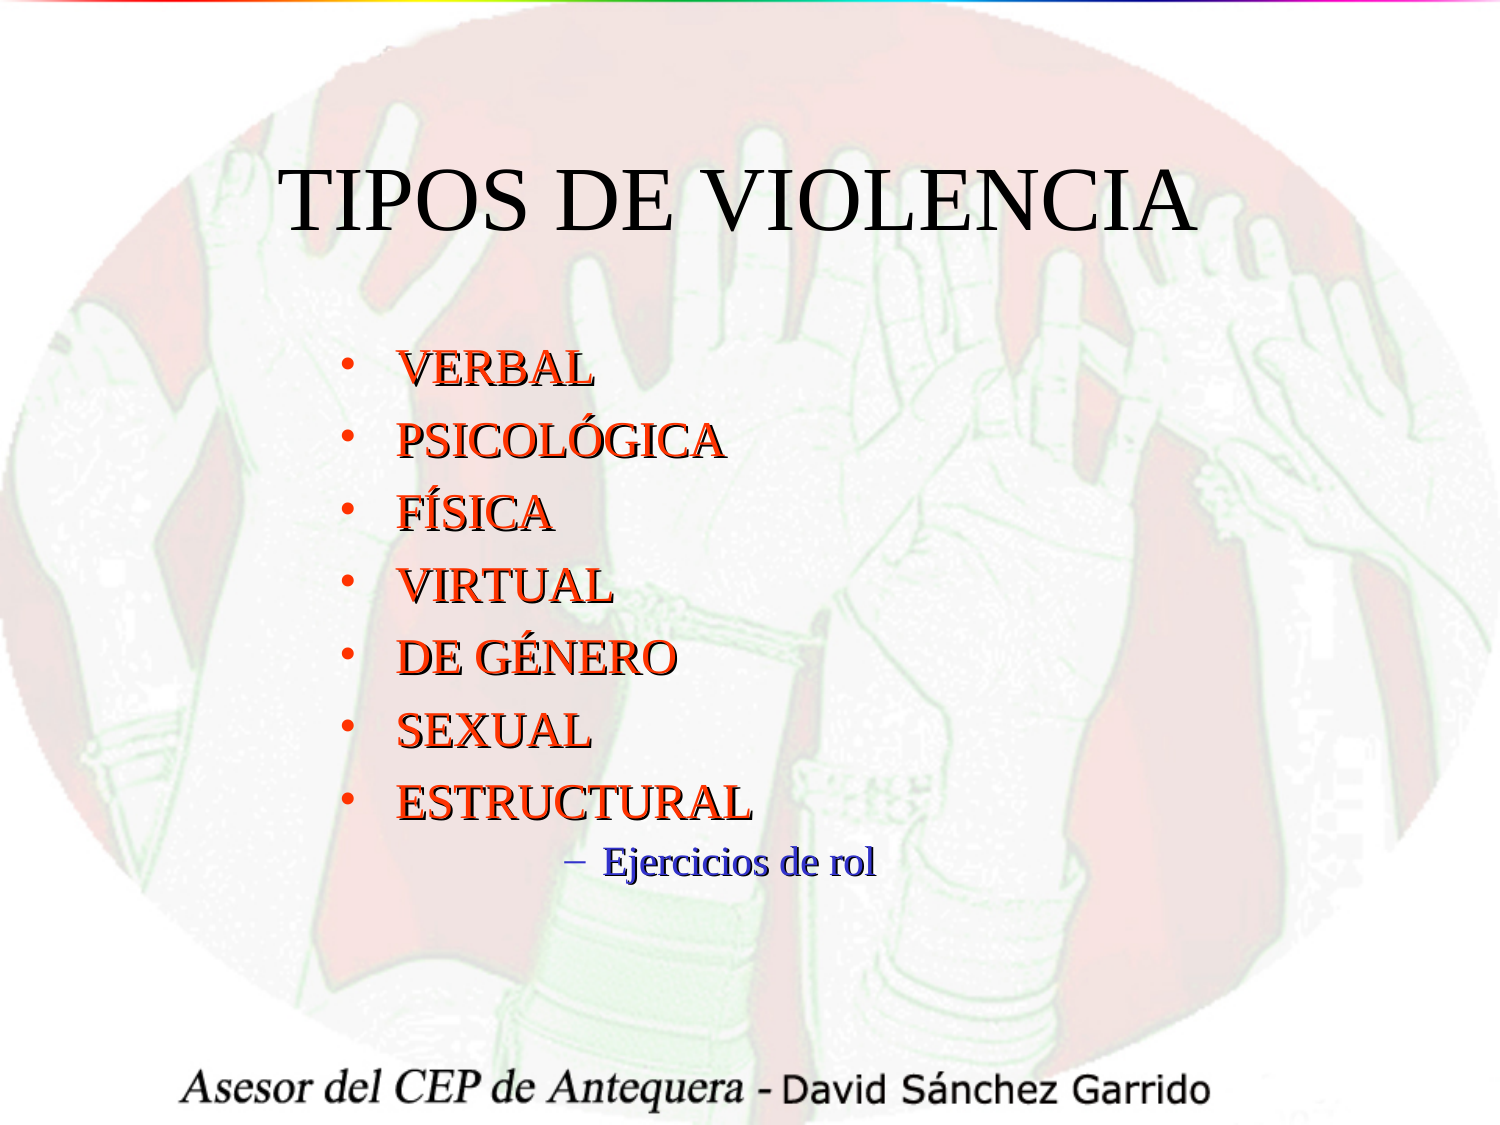

# TIPOS DE VIOLENCIA
VERBAL
PSICOLÓGICA
FÍSICA
VIRTUAL
DE GÉNERO
SEXUAL
ESTRUCTURAL
Ejercicios de rol